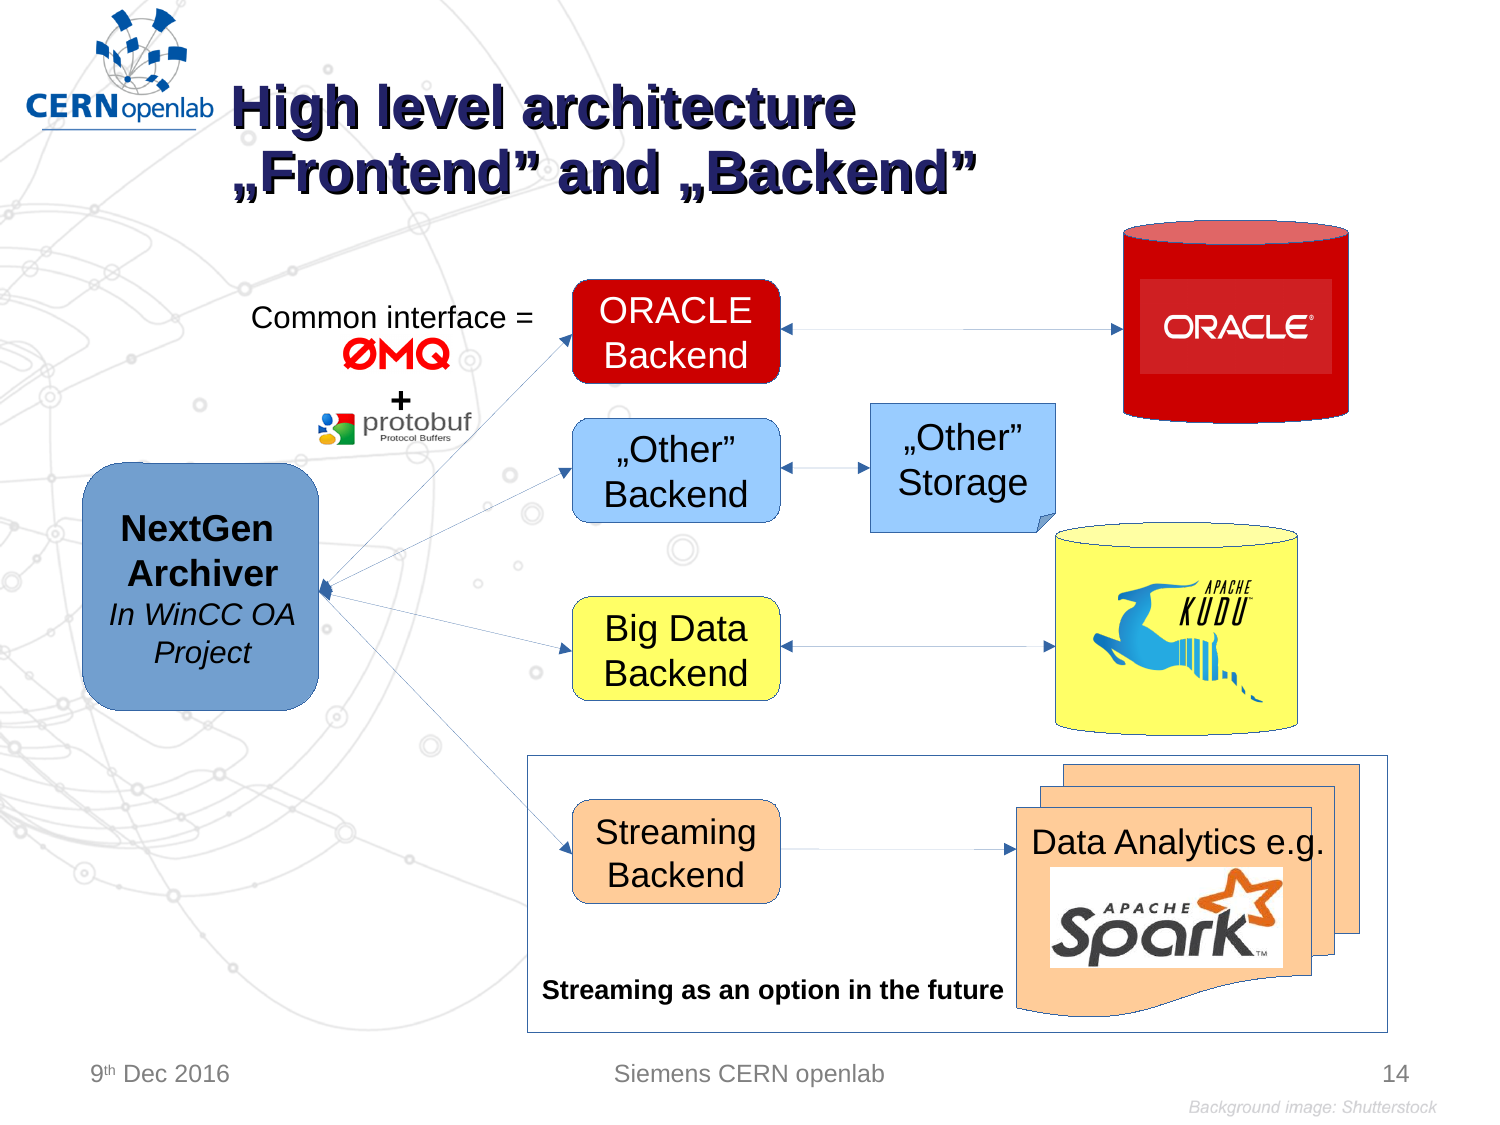

# High level architecture „Frontend” and „Backend”
ORACLE
Backend
Common interface =
+
„Other”
Storage
„Other”
Backend
NextGen
Archiver
In WinCC OA
Project
Big Data
Backend
Data Analytics e.g.
Streaming
Backend
Streaming as an option in the future
9th Dec 2016
Siemens CERN openlab